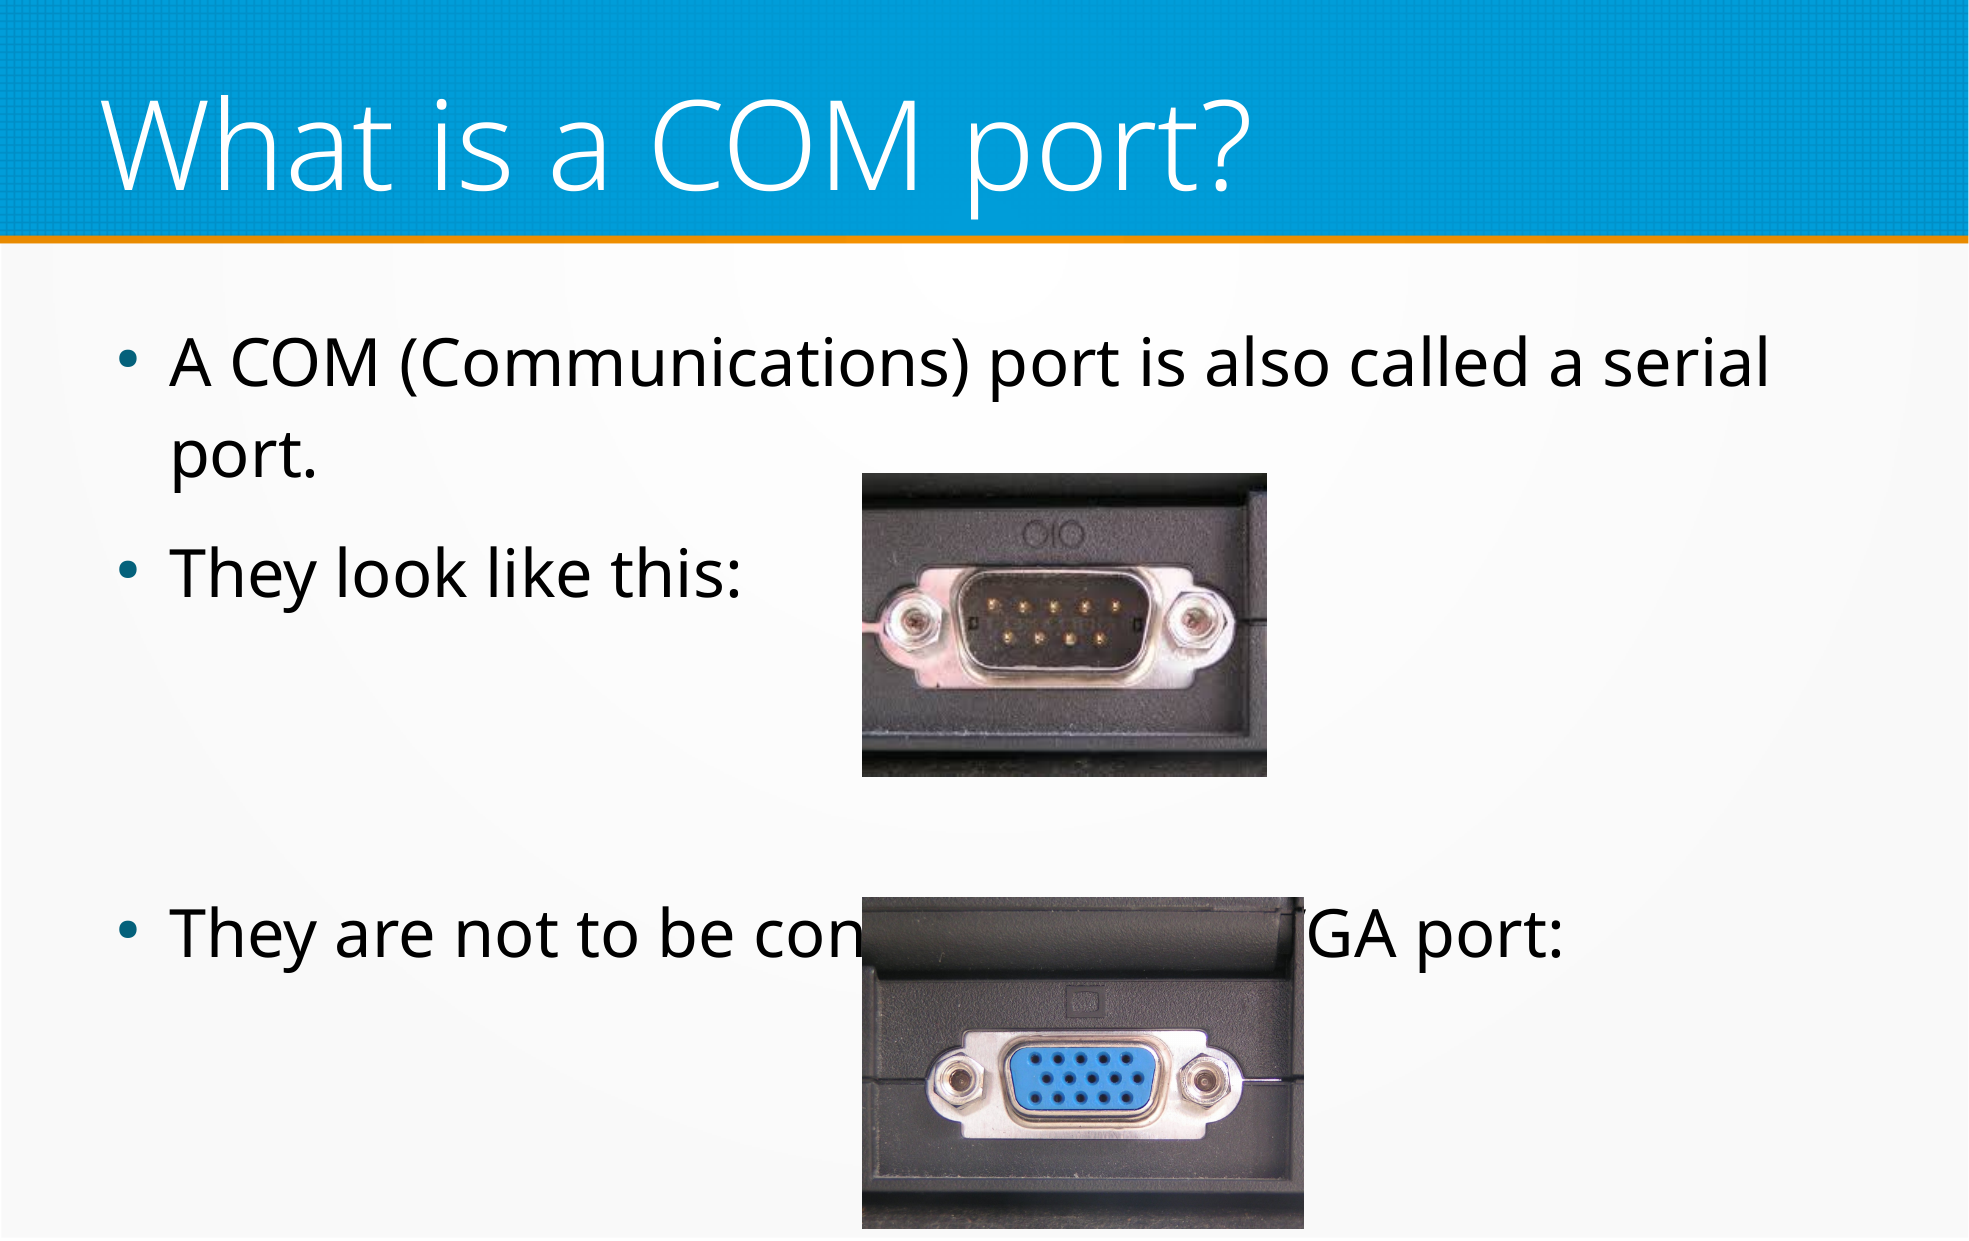

# What is a COM port?
A COM (Communications) port is also called a serial port.
They look like this:
They are not to be confused with a VGA port: